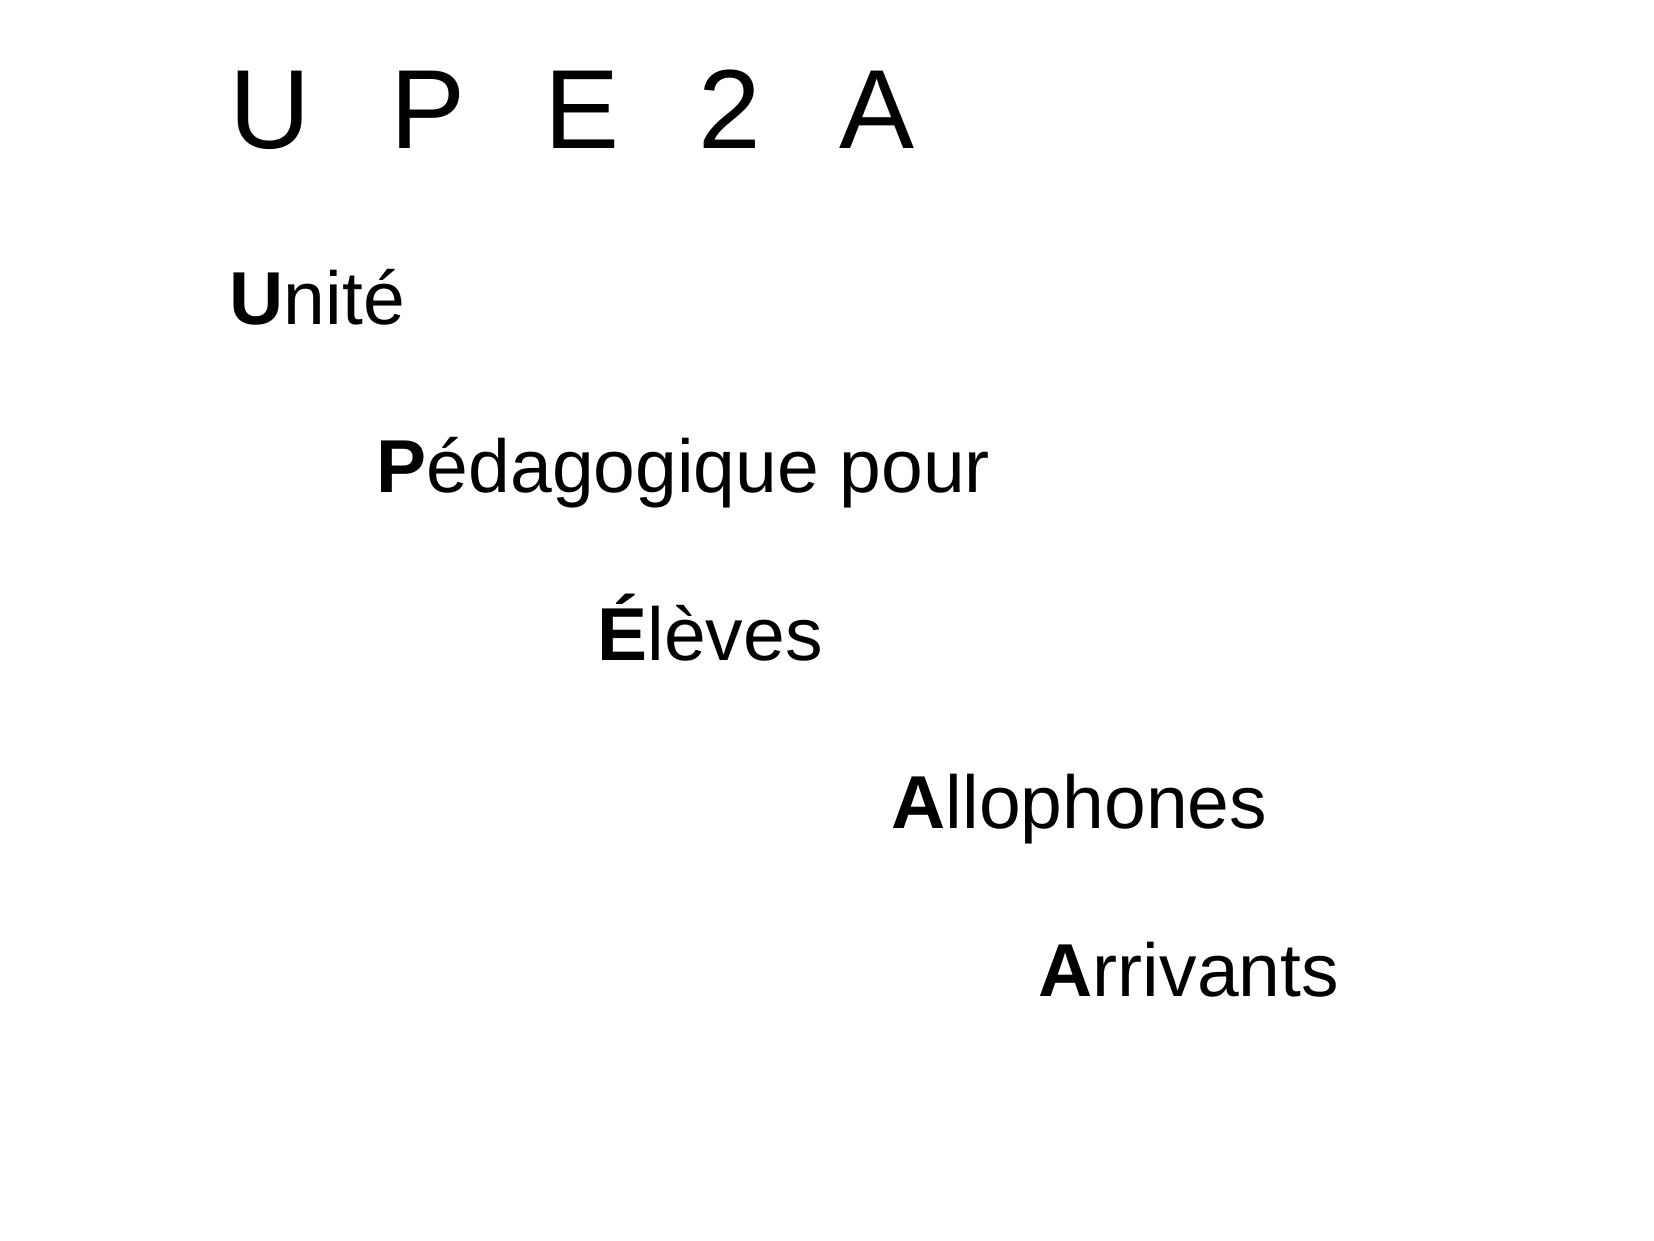

# UPE2A
Unité
Pédagogique pour
Élèves
Allophones
Arrivants